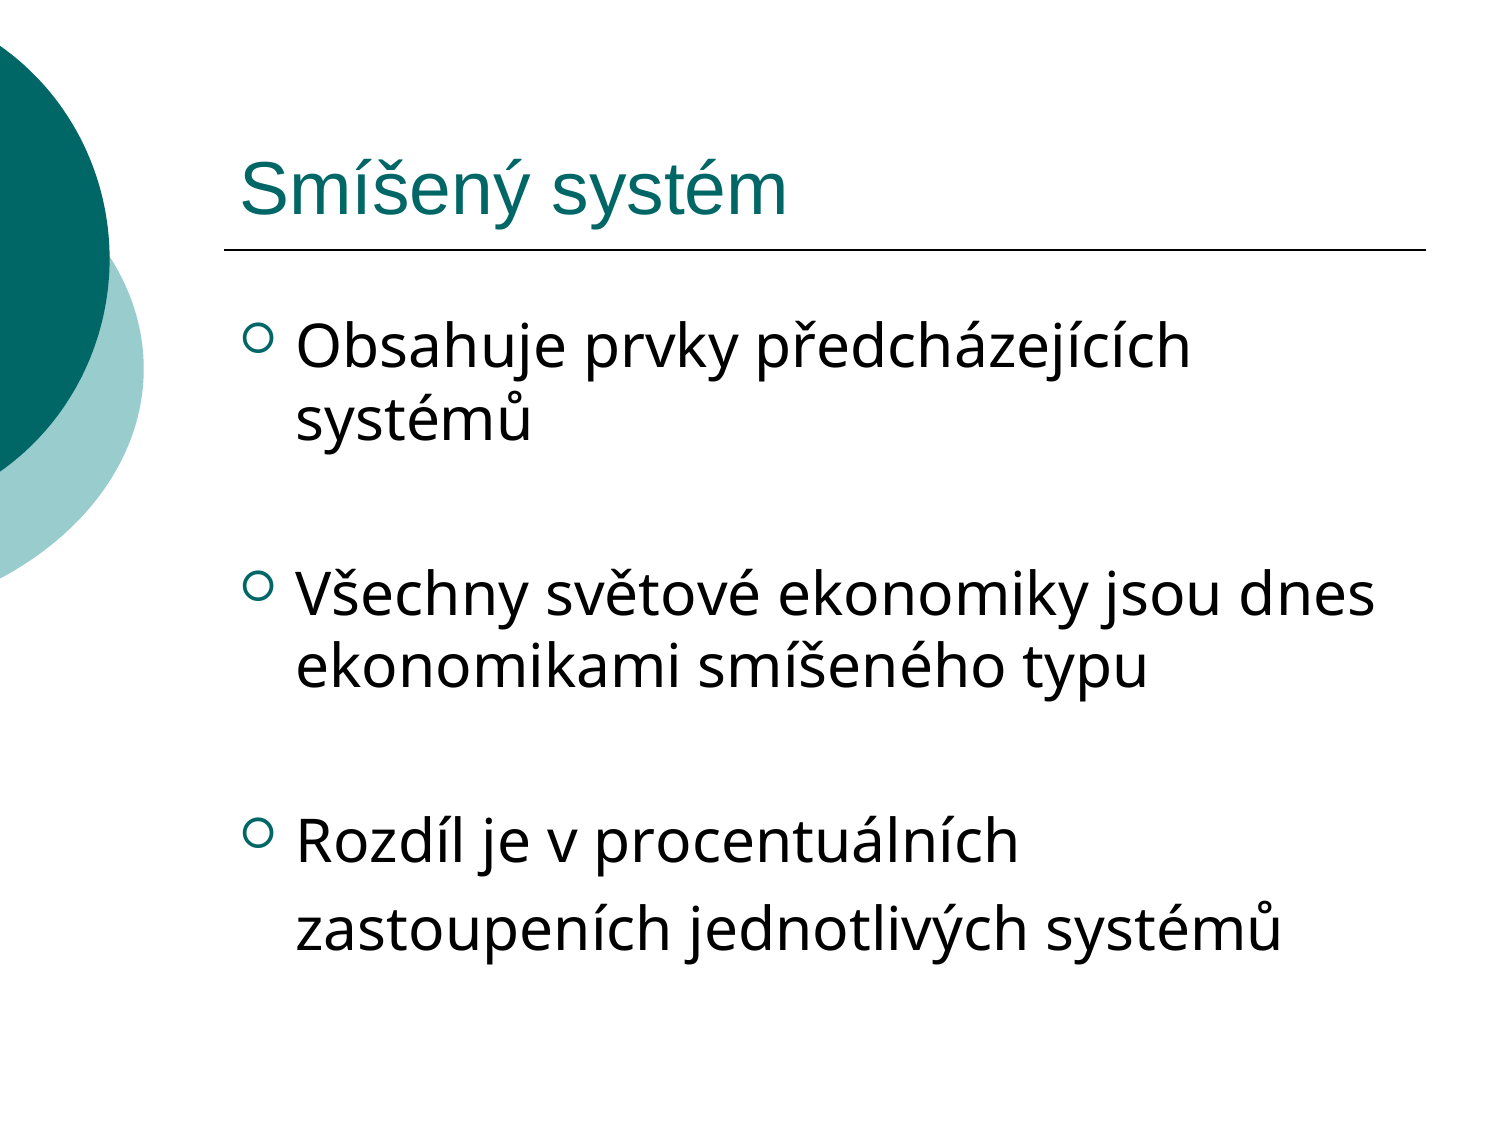

# Smíšený systém
Obsahuje prvky předcházejících systémů
Všechny světové ekonomiky jsou dnes ekonomikami smíšeného typu
Rozdíl je v procentuálních
	zastoupeních jednotlivých systémů